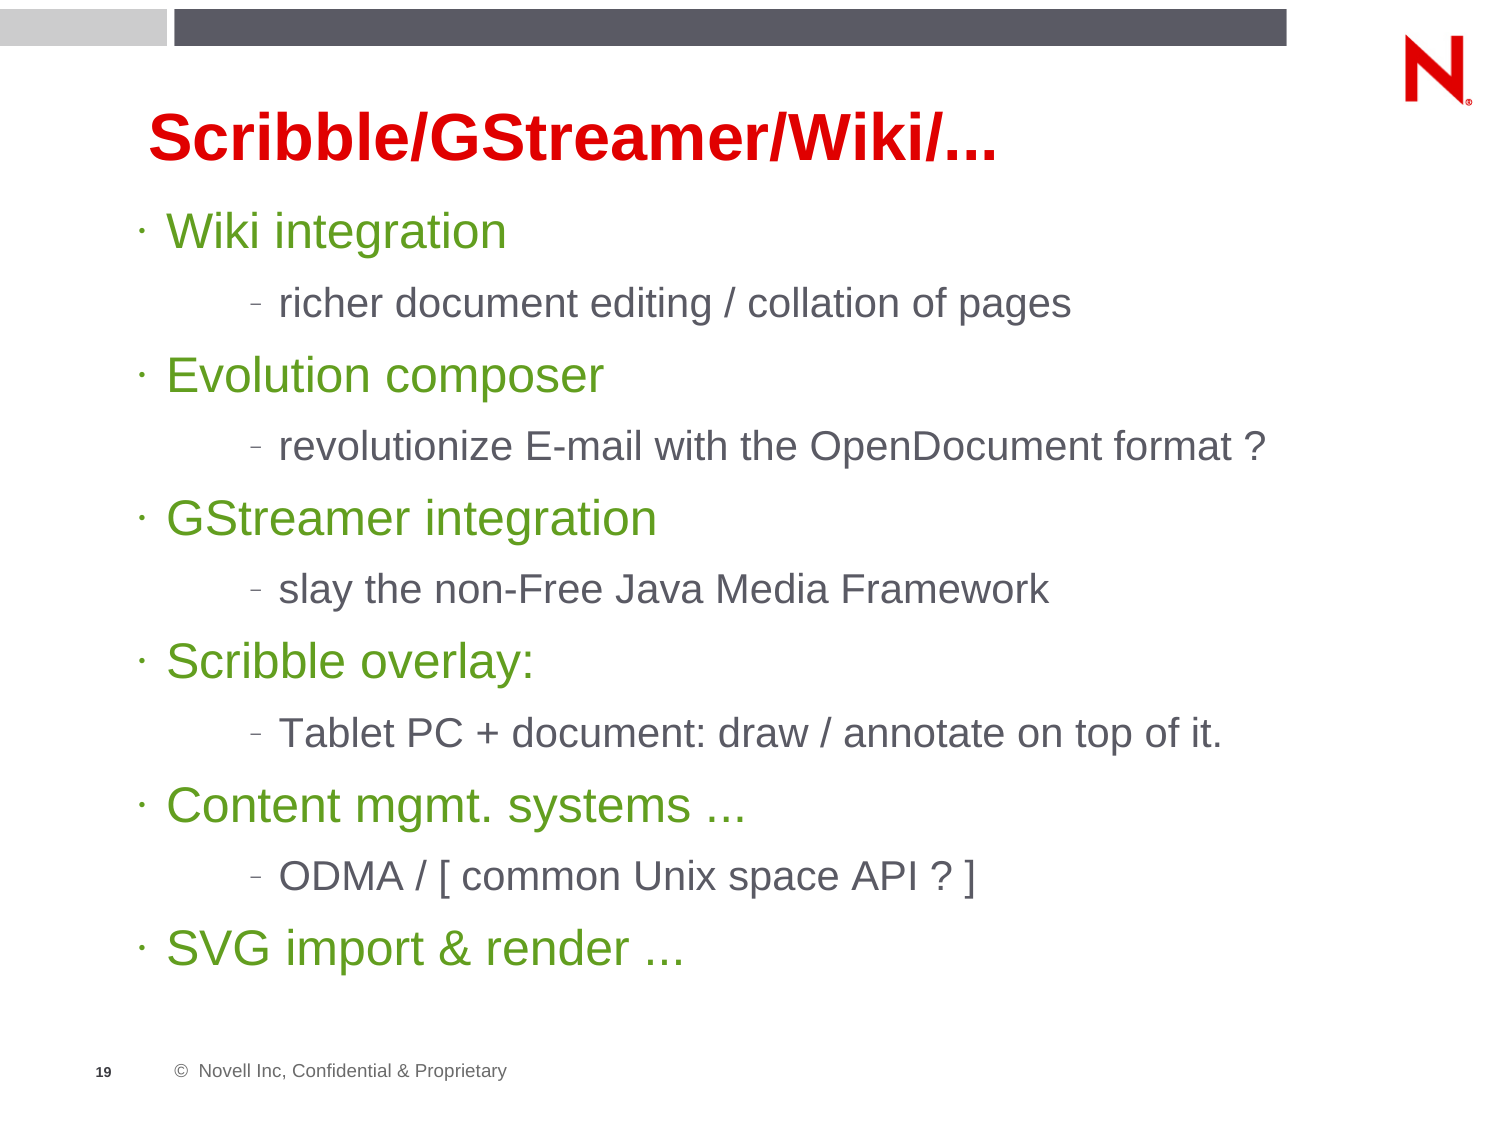

# Scribble/GStreamer/Wiki/...
Wiki integration
richer document editing / collation of pages
Evolution composer
revolutionize E-mail with the OpenDocument format ?
GStreamer integration
slay the non-Free Java Media Framework
Scribble overlay:
Tablet PC + document: draw / annotate on top of it.
Content mgmt. systems ...
ODMA / [ common Unix space API ? ]
SVG import & render ...